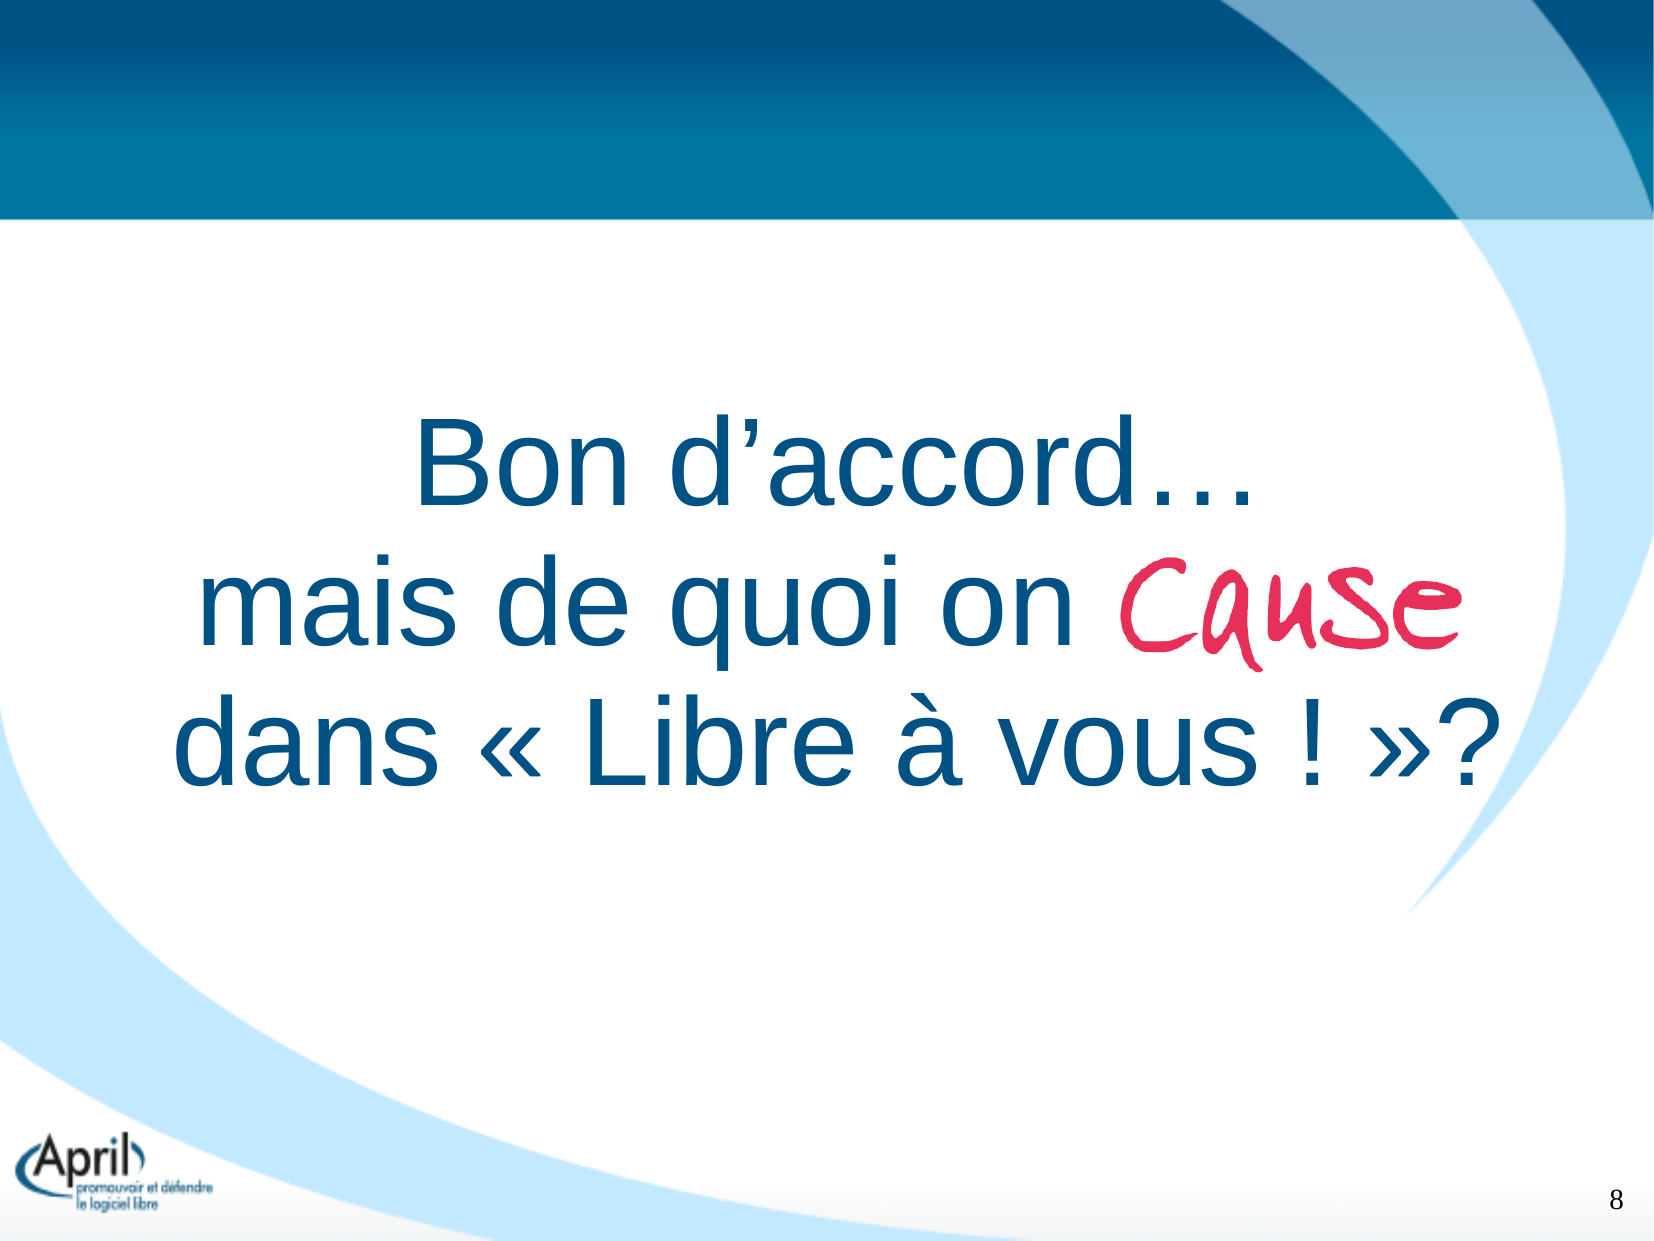

#
Bon d’accord…
mais de quoi on cause
dans « Libre à vous ! »?
8